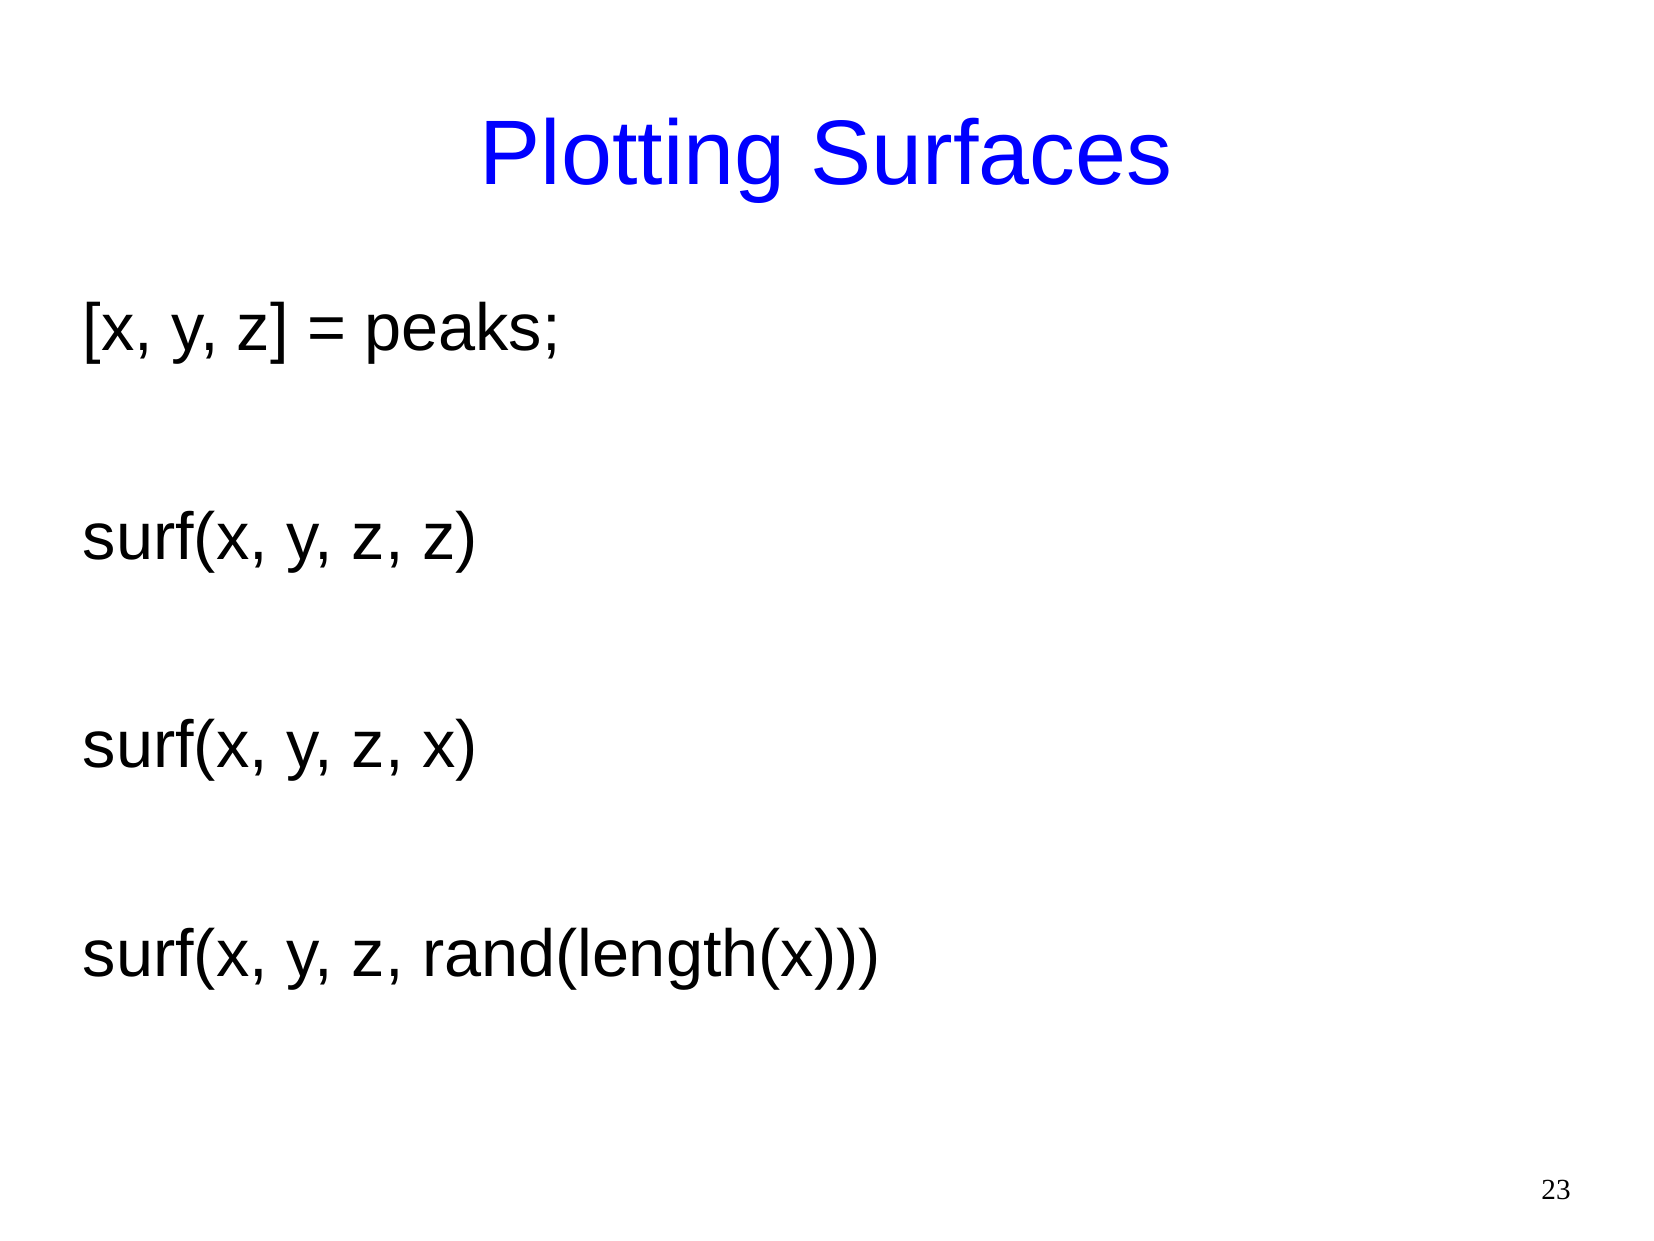

# Plotting Surfaces
[x, y, z] = peaks;
surf(x, y, z, z)
surf(x, y, z, x)
surf(x, y, z, rand(length(x)))
23